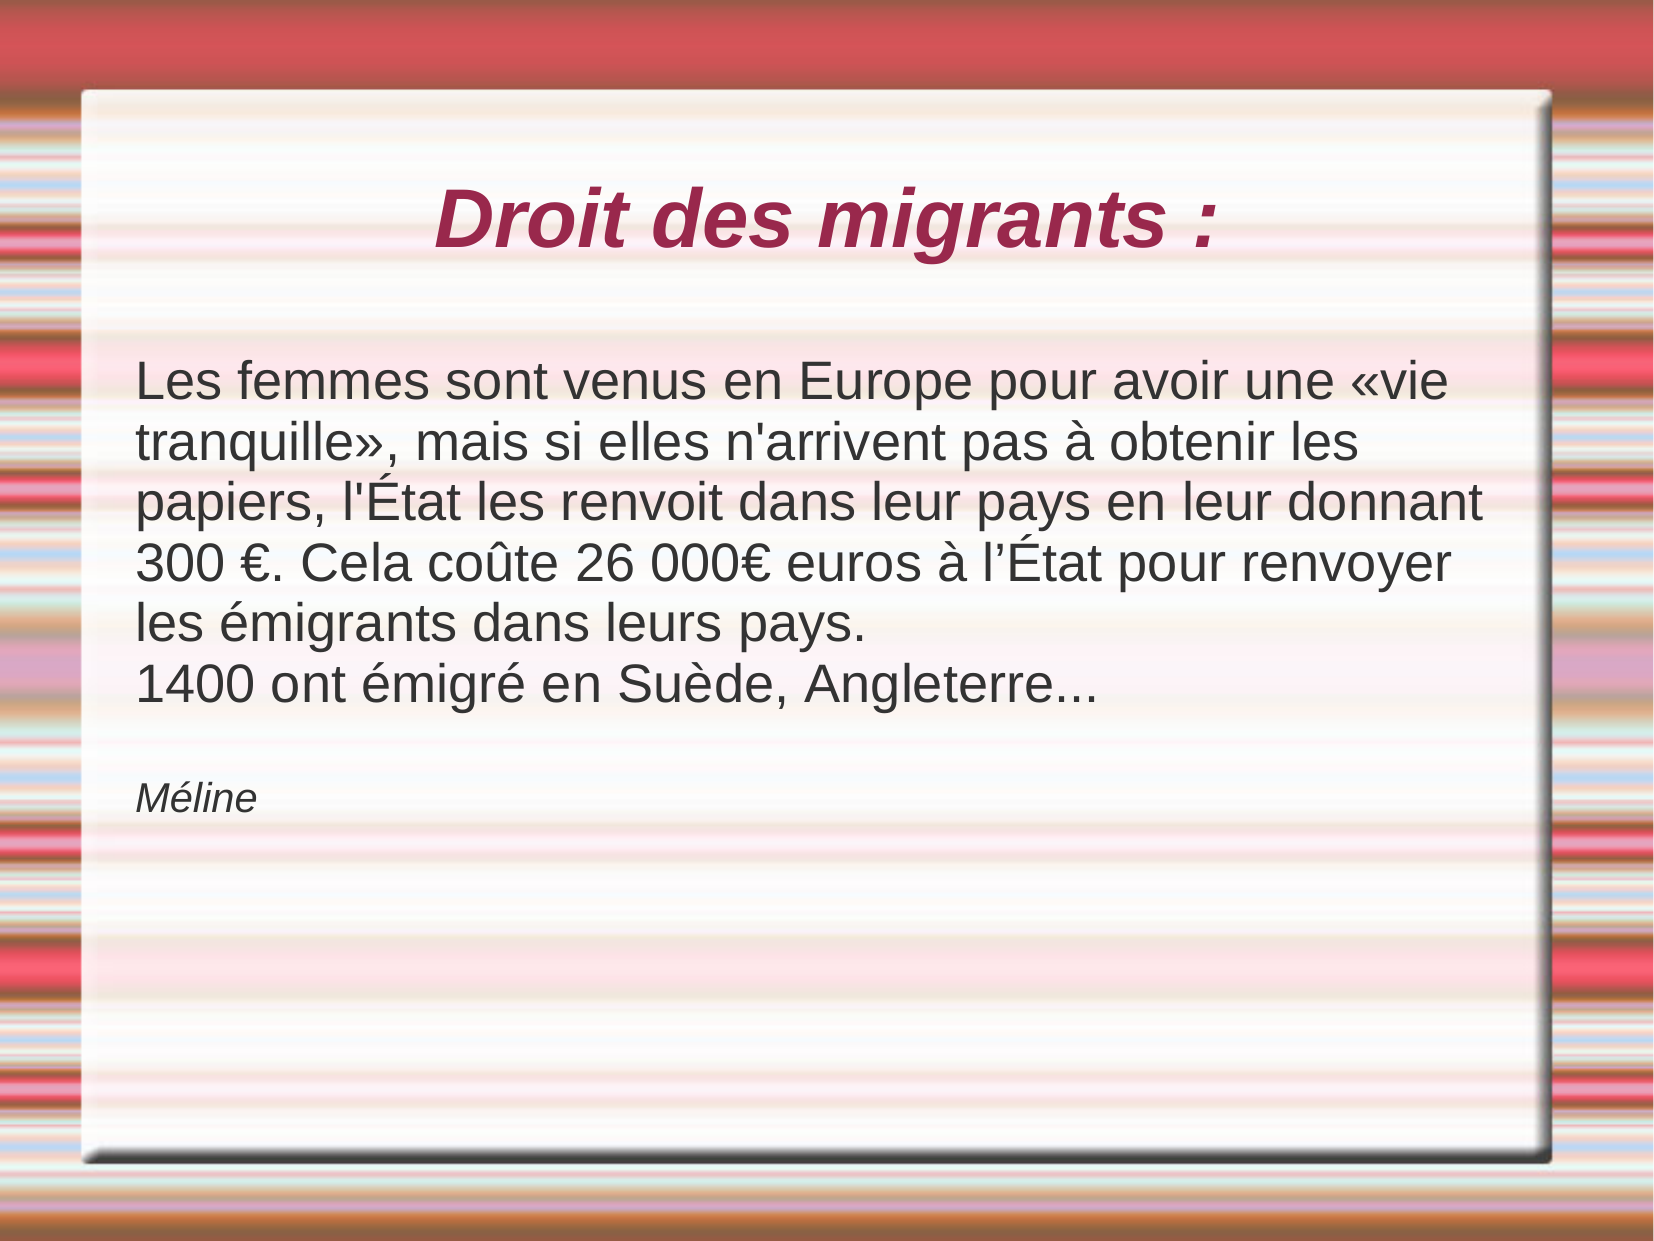

# Droit des migrants :
Les femmes sont venus en Europe pour avoir une «vie tranquille», mais si elles n'arrivent pas à obtenir les papiers, l'État les renvoit dans leur pays en leur donnant 300 €. Cela coûte 26 000€ euros à l’État pour renvoyer les émigrants dans leurs pays.
1400 ont émigré en Suède, Angleterre...
Méline